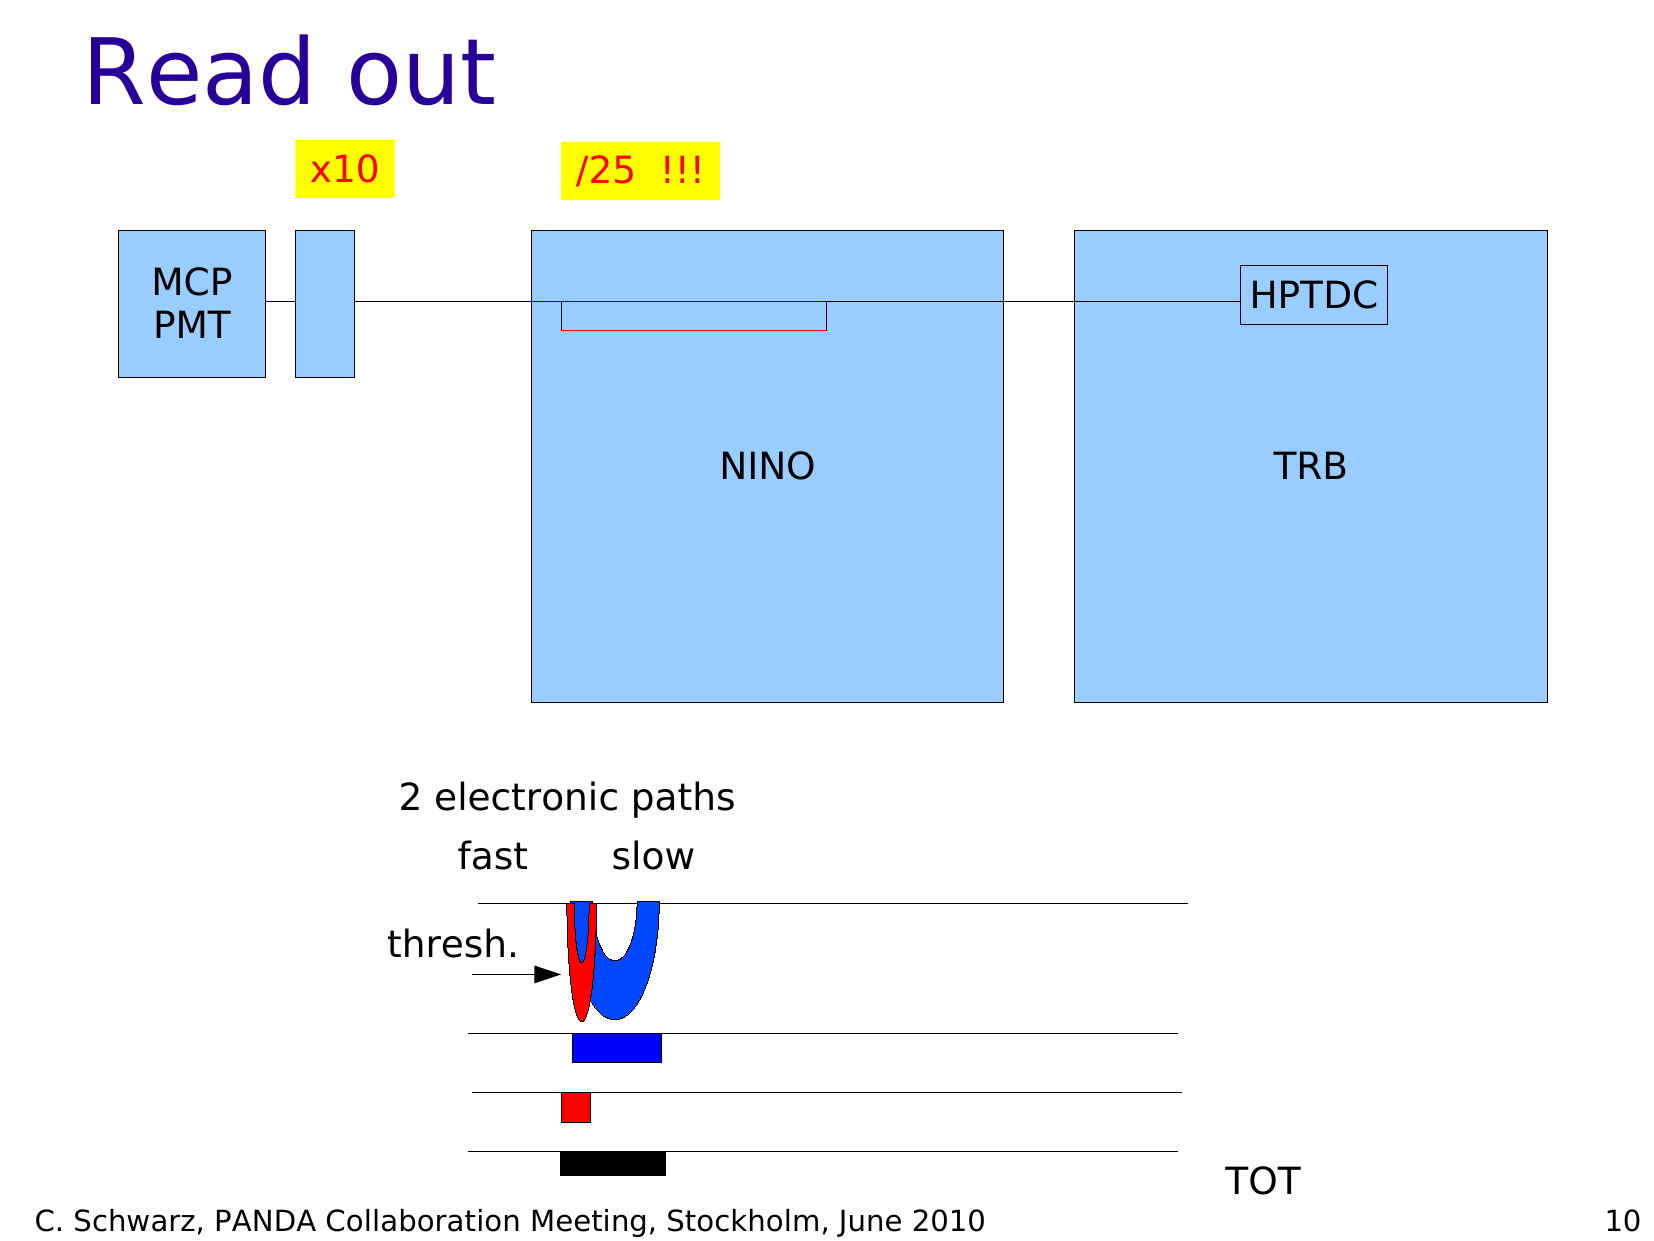

# Read out
x10
/25 !!!
MCP
PMT
NINO
TRB
HPTDC
2 electronic paths
fast
slow
thresh.
TOT
10